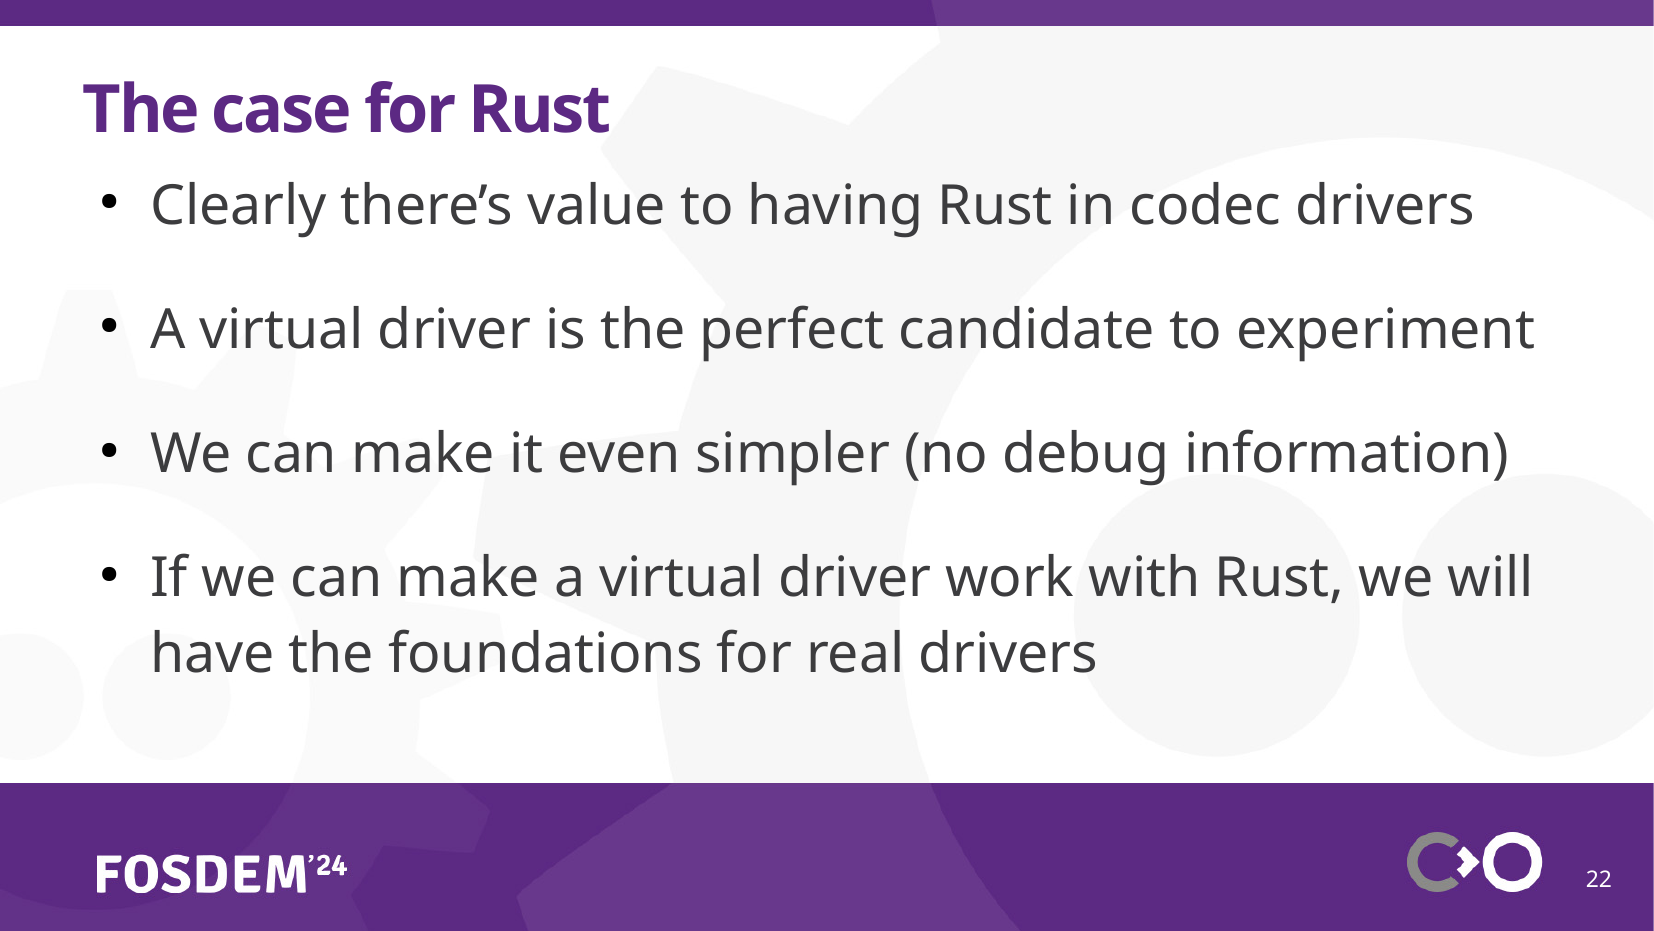

# The case for Rust
Clearly there’s value to having Rust in codec drivers
A virtual driver is the perfect candidate to experiment
We can make it even simpler (no debug information)
If we can make a virtual driver work with Rust, we will have the foundations for real drivers